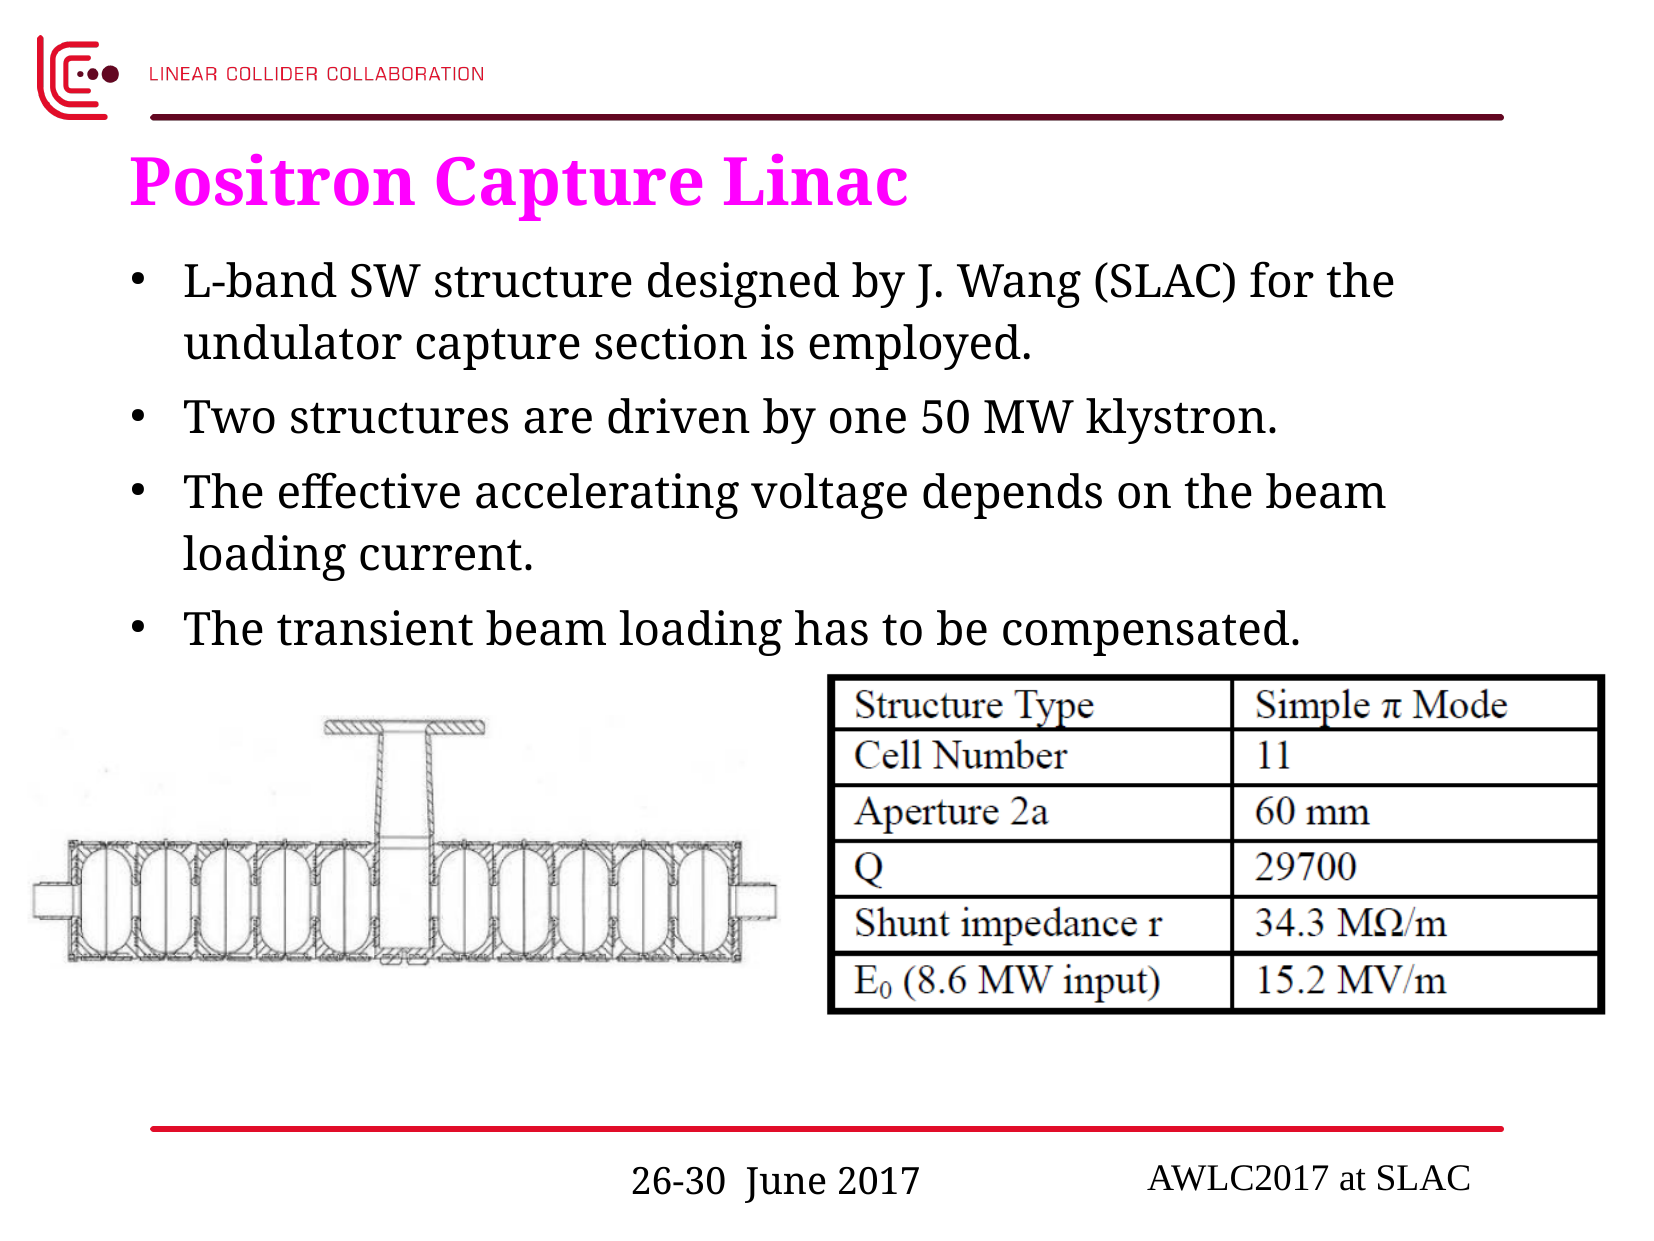

# Positron Capture Linac
L-band SW structure designed by J. Wang (SLAC) for the undulator capture section is employed.
Two structures are driven by one 50 MW klystron.
The effective accelerating voltage depends on the beam loading current.
The transient beam loading has to be compensated.